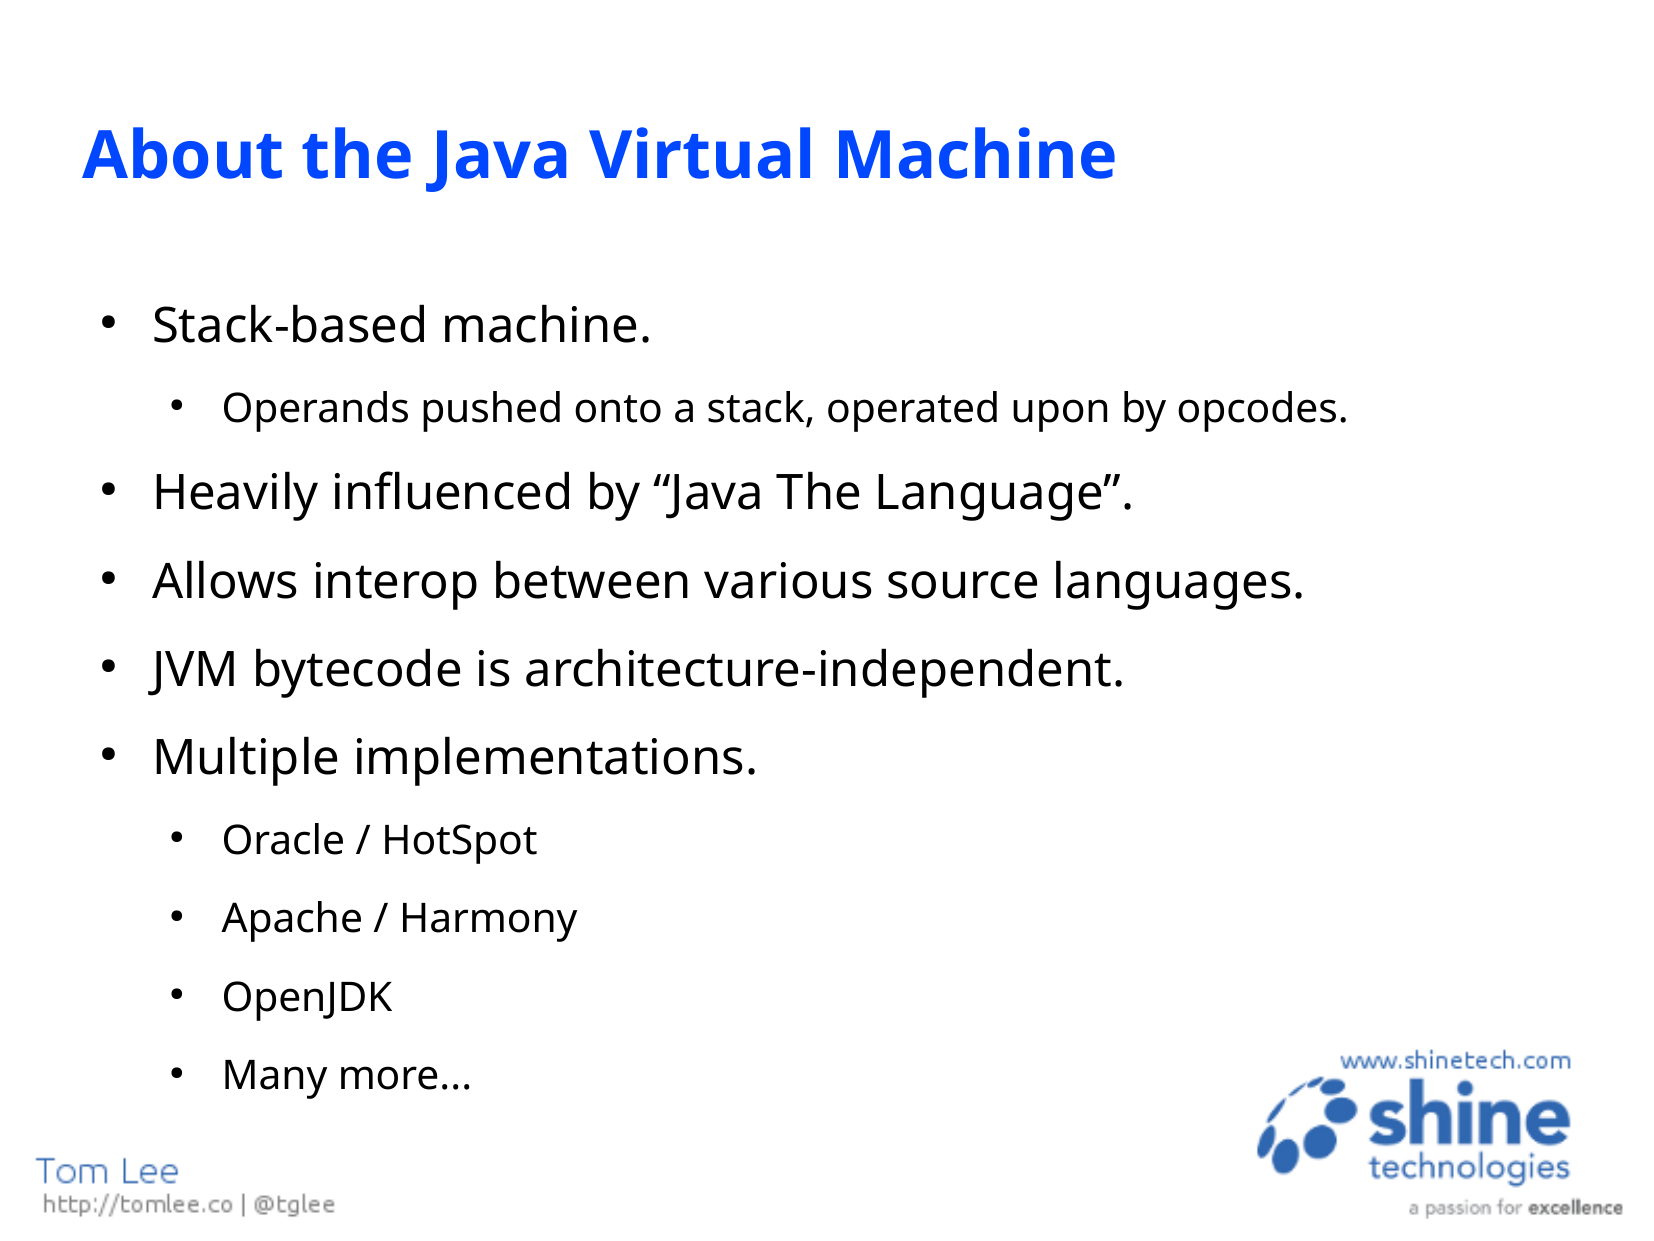

# About the Java Virtual Machine
Stack-based machine.
Operands pushed onto a stack, operated upon by opcodes.
Heavily influenced by “Java The Language”.
Allows interop between various source languages.
JVM bytecode is architecture-independent.
Multiple implementations.
Oracle / HotSpot
Apache / Harmony
OpenJDK
Many more...